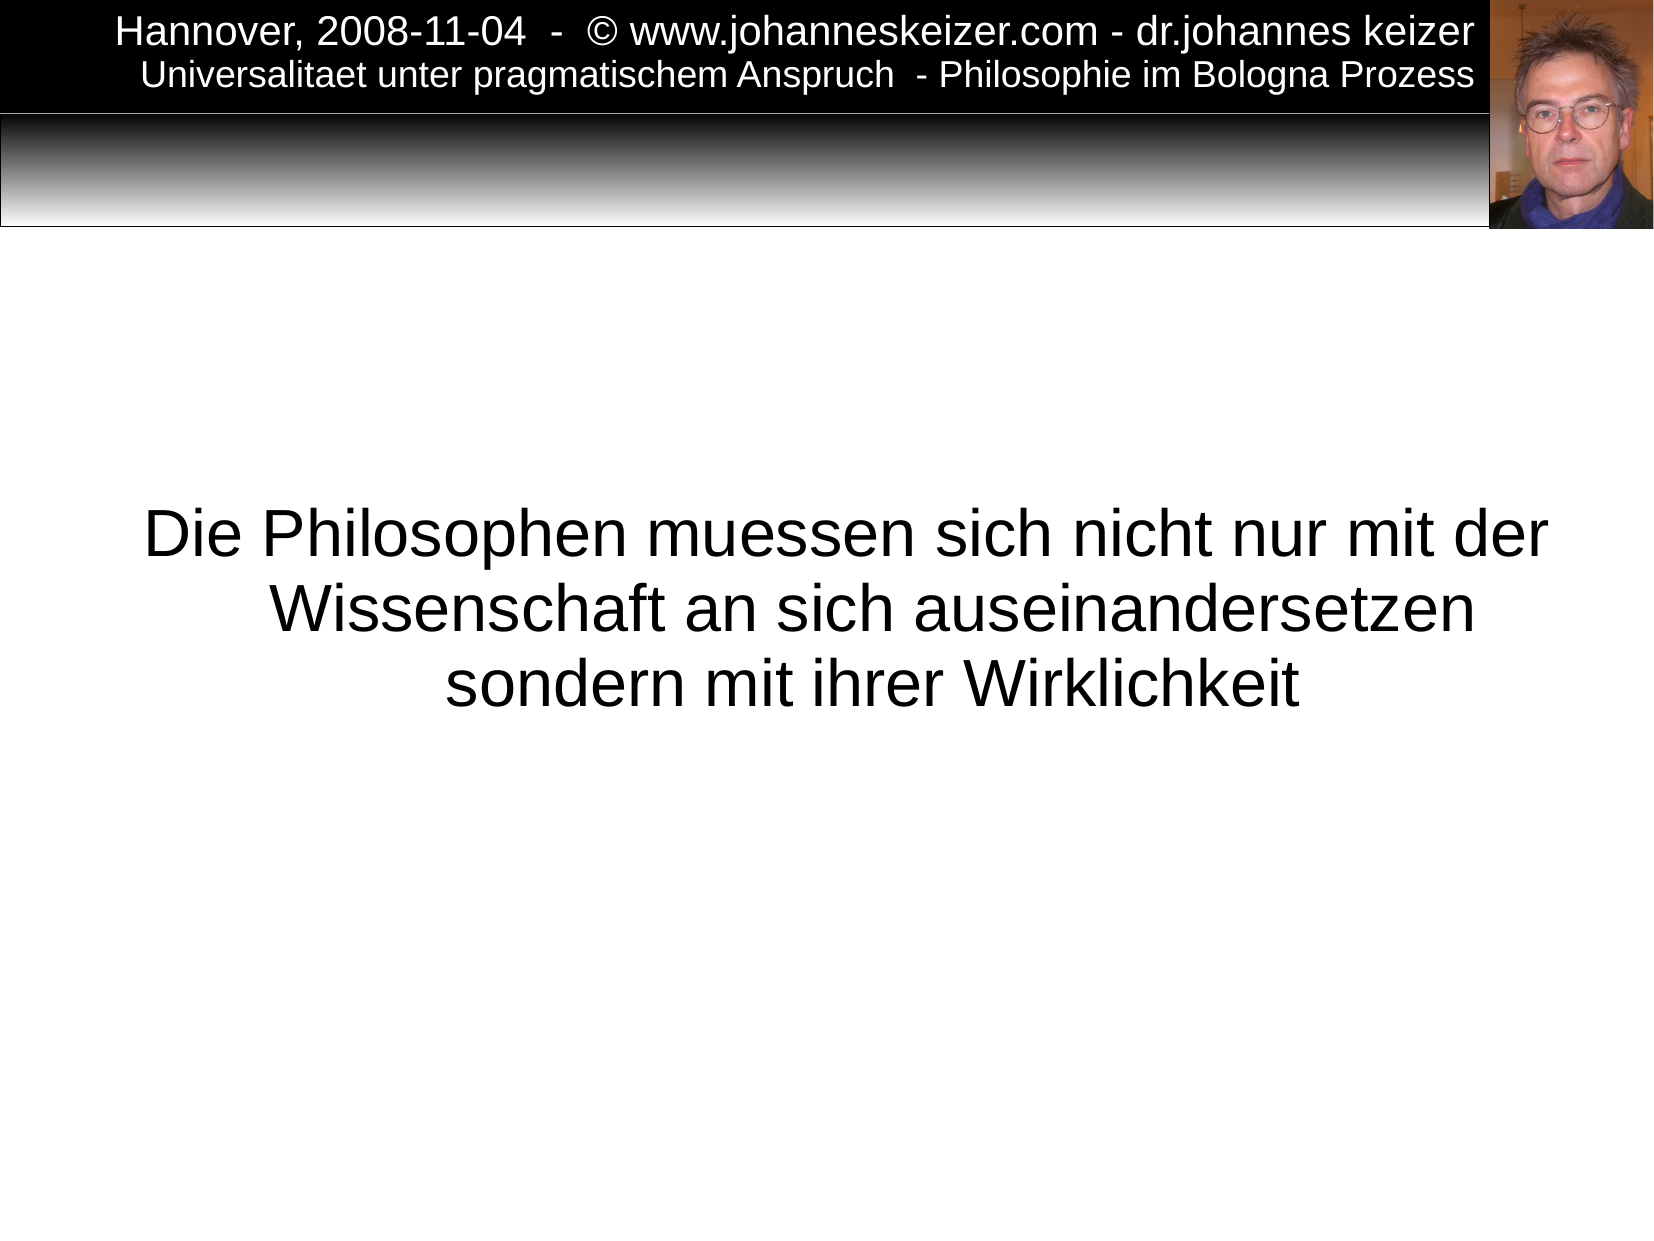

#
Die Philosophen muessen sich nicht nur mit der Wissenschaft an sich auseinandersetzen sondern mit ihrer Wirklichkeit